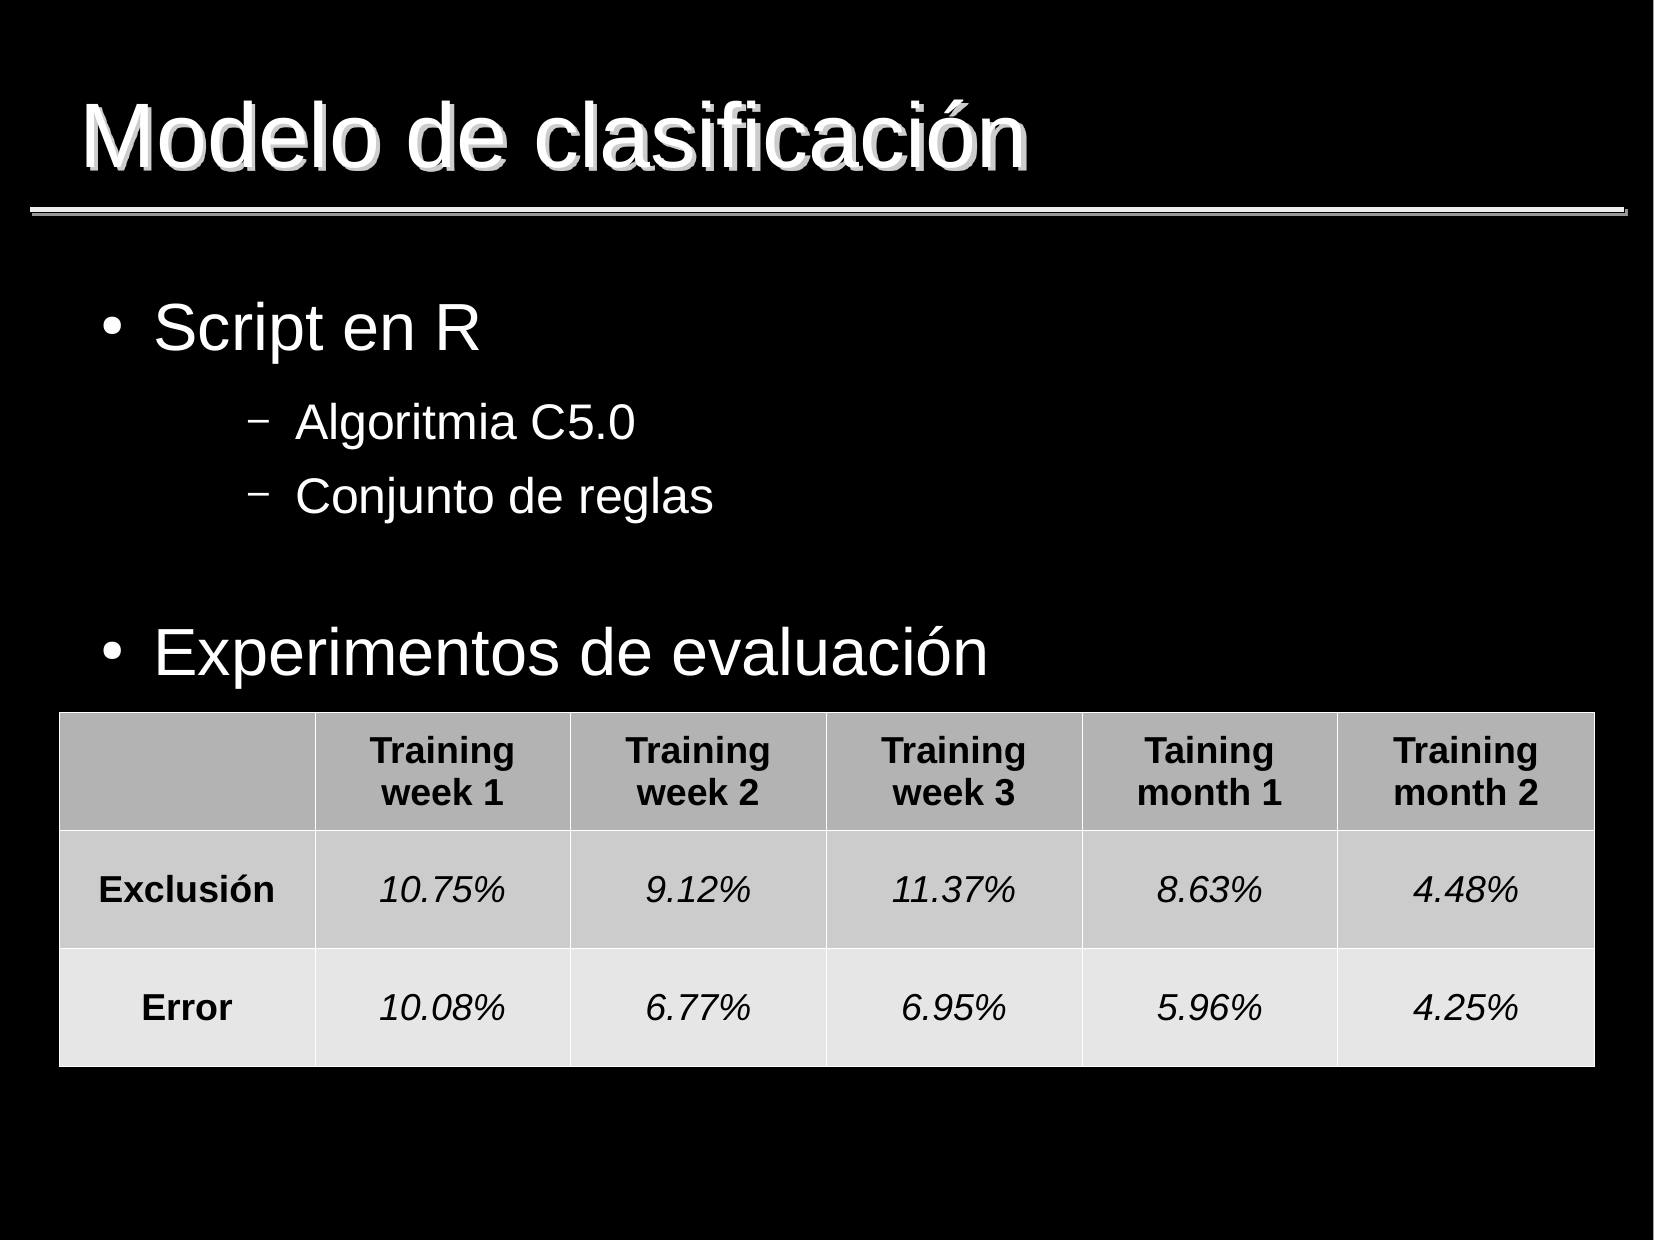

# Modelo de clasificación
Script en R
Algoritmia C5.0
Conjunto de reglas
Experimentos de evaluación
| | Training week 1 | Training week 2 | Training week 3 | Taining month 1 | Training month 2 |
| --- | --- | --- | --- | --- | --- |
| Exclusión | 10.75% | 9.12% | 11.37% | 8.63% | 4.48% |
| Error | 10.08% | 6.77% | 6.95% | 5.96% | 4.25% |